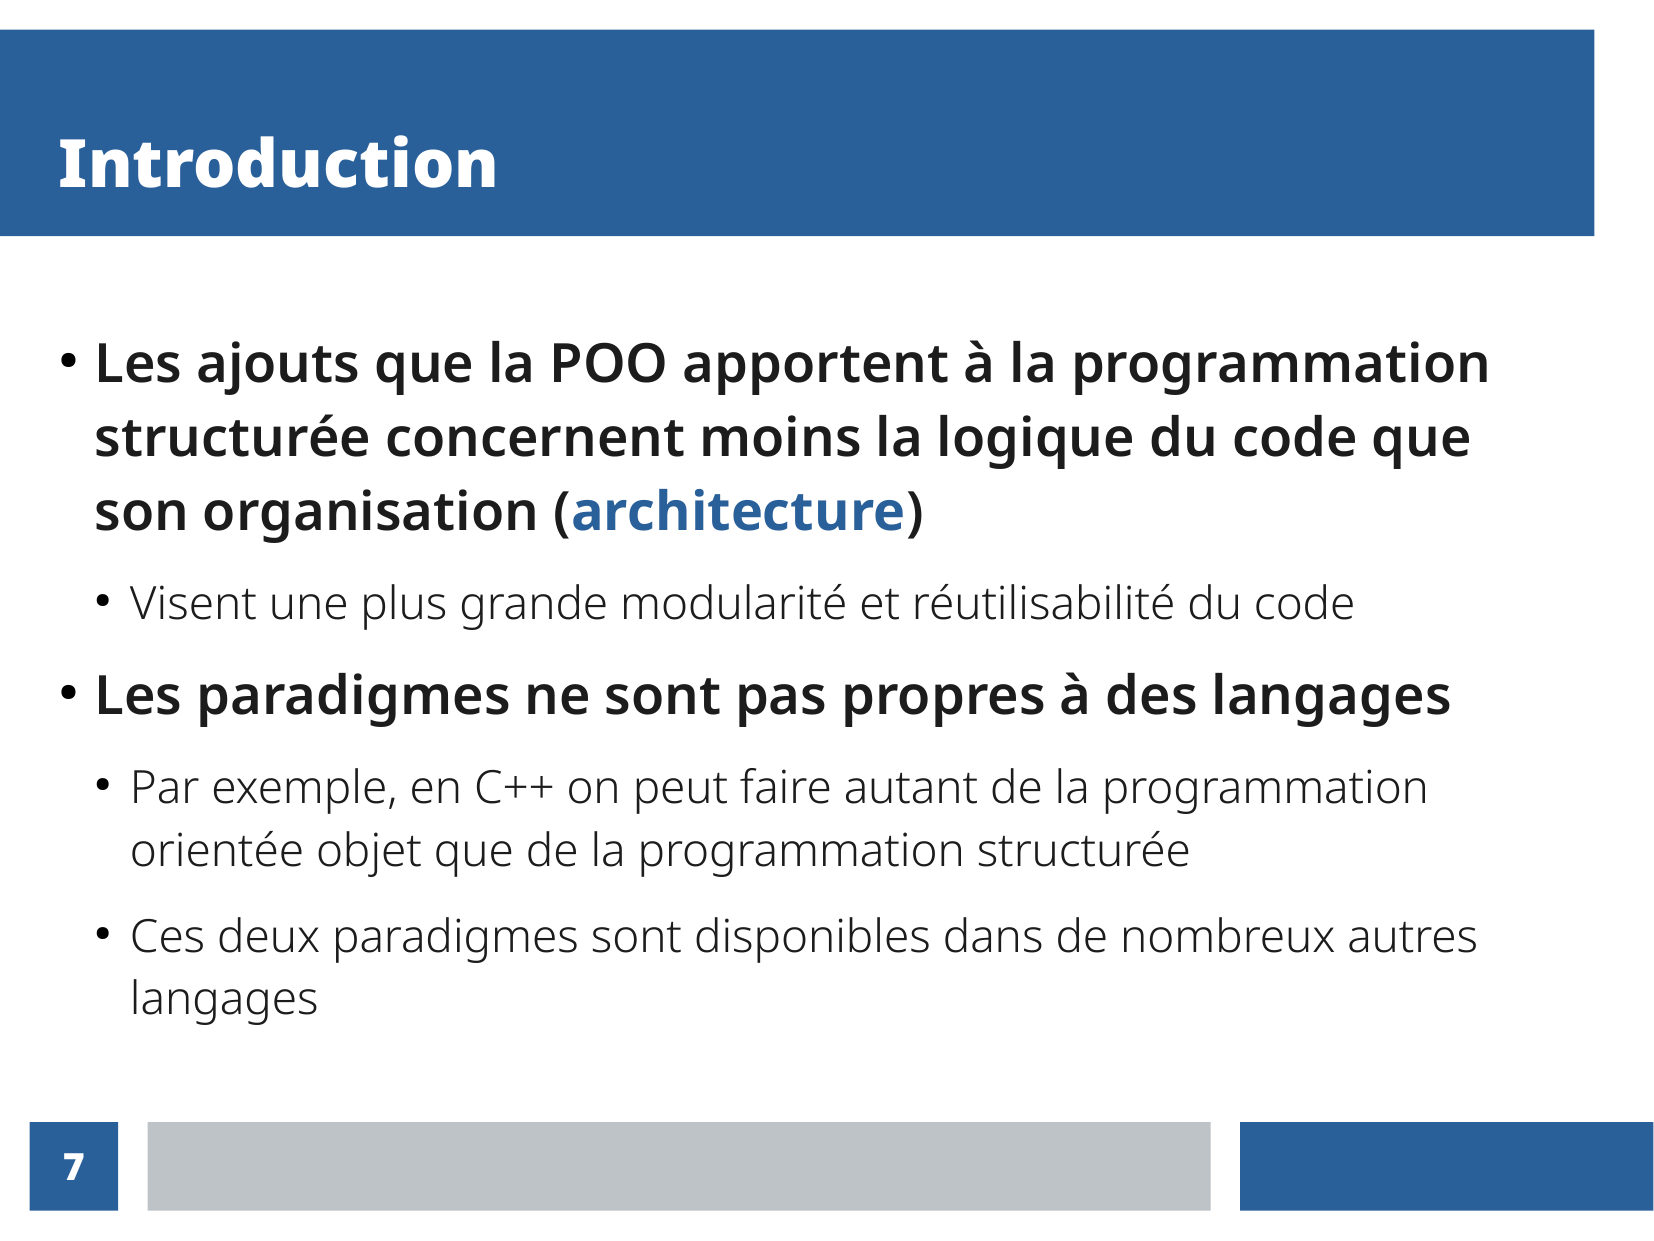

# Introduction
Les ajouts que la POO apportent à la programmation structurée concernent moins la logique du code que son organisation (architecture)
Visent une plus grande modularité et réutilisabilité du code
Les paradigmes ne sont pas propres à des langages
Par exemple, en C++ on peut faire autant de la programmation orientée objet que de la programmation structurée
Ces deux paradigmes sont disponibles dans de nombreux autres langages
7